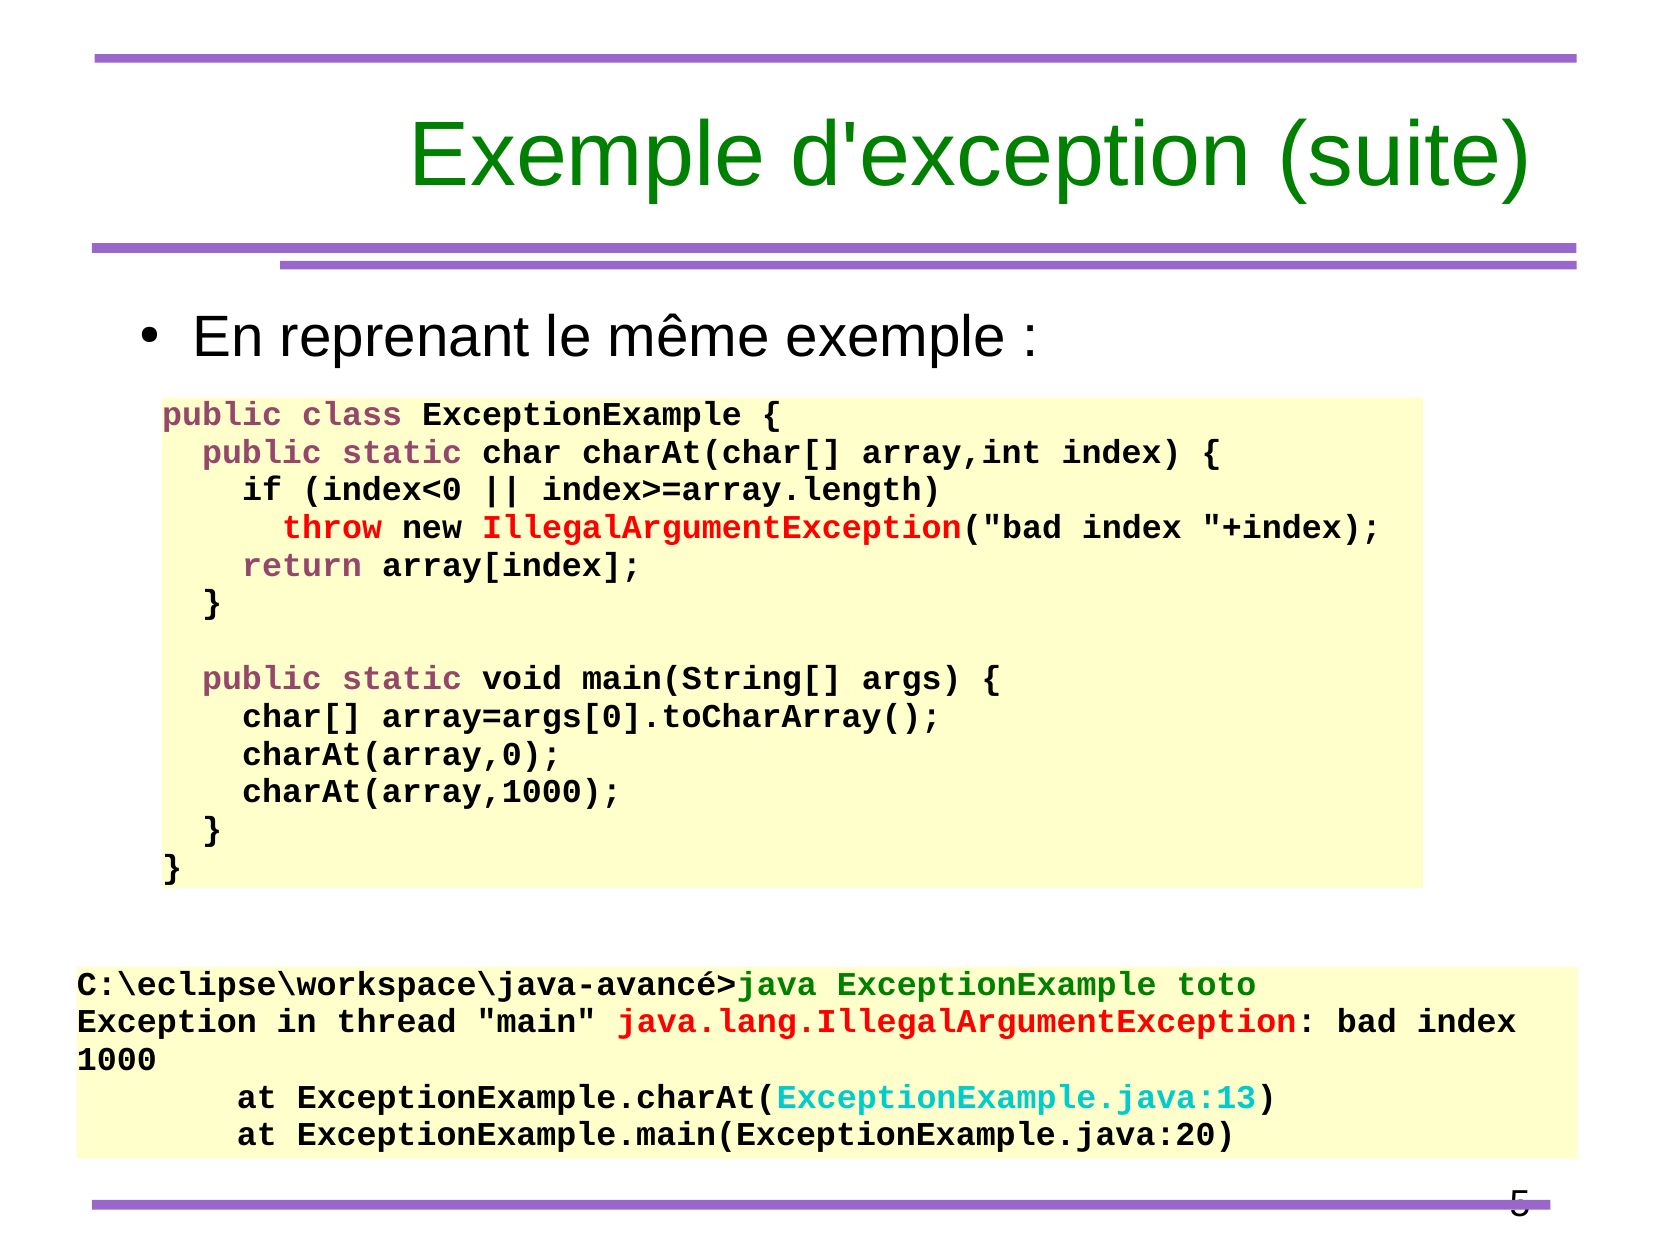

# Exemple d'exception (suite)
En reprenant le même exemple :
public class ExceptionExample {
 public static char charAt(char[] array,int index) {
 if (index<0 || index>=array.length)
 throw new IllegalArgumentException("bad index "+index);
 return array[index];
 }
 public static void main(String[] args) {
 char[] array=args[0].toCharArray();
 charAt(array,0);
 charAt(array,1000);
 }
}
C:\eclipse\workspace\java-avancé>java ExceptionExample toto
Exception in thread "main" java.lang.IllegalArgumentException: bad index 1000
 at ExceptionExample.charAt(ExceptionExample.java:13)
 at ExceptionExample.main(ExceptionExample.java:20)